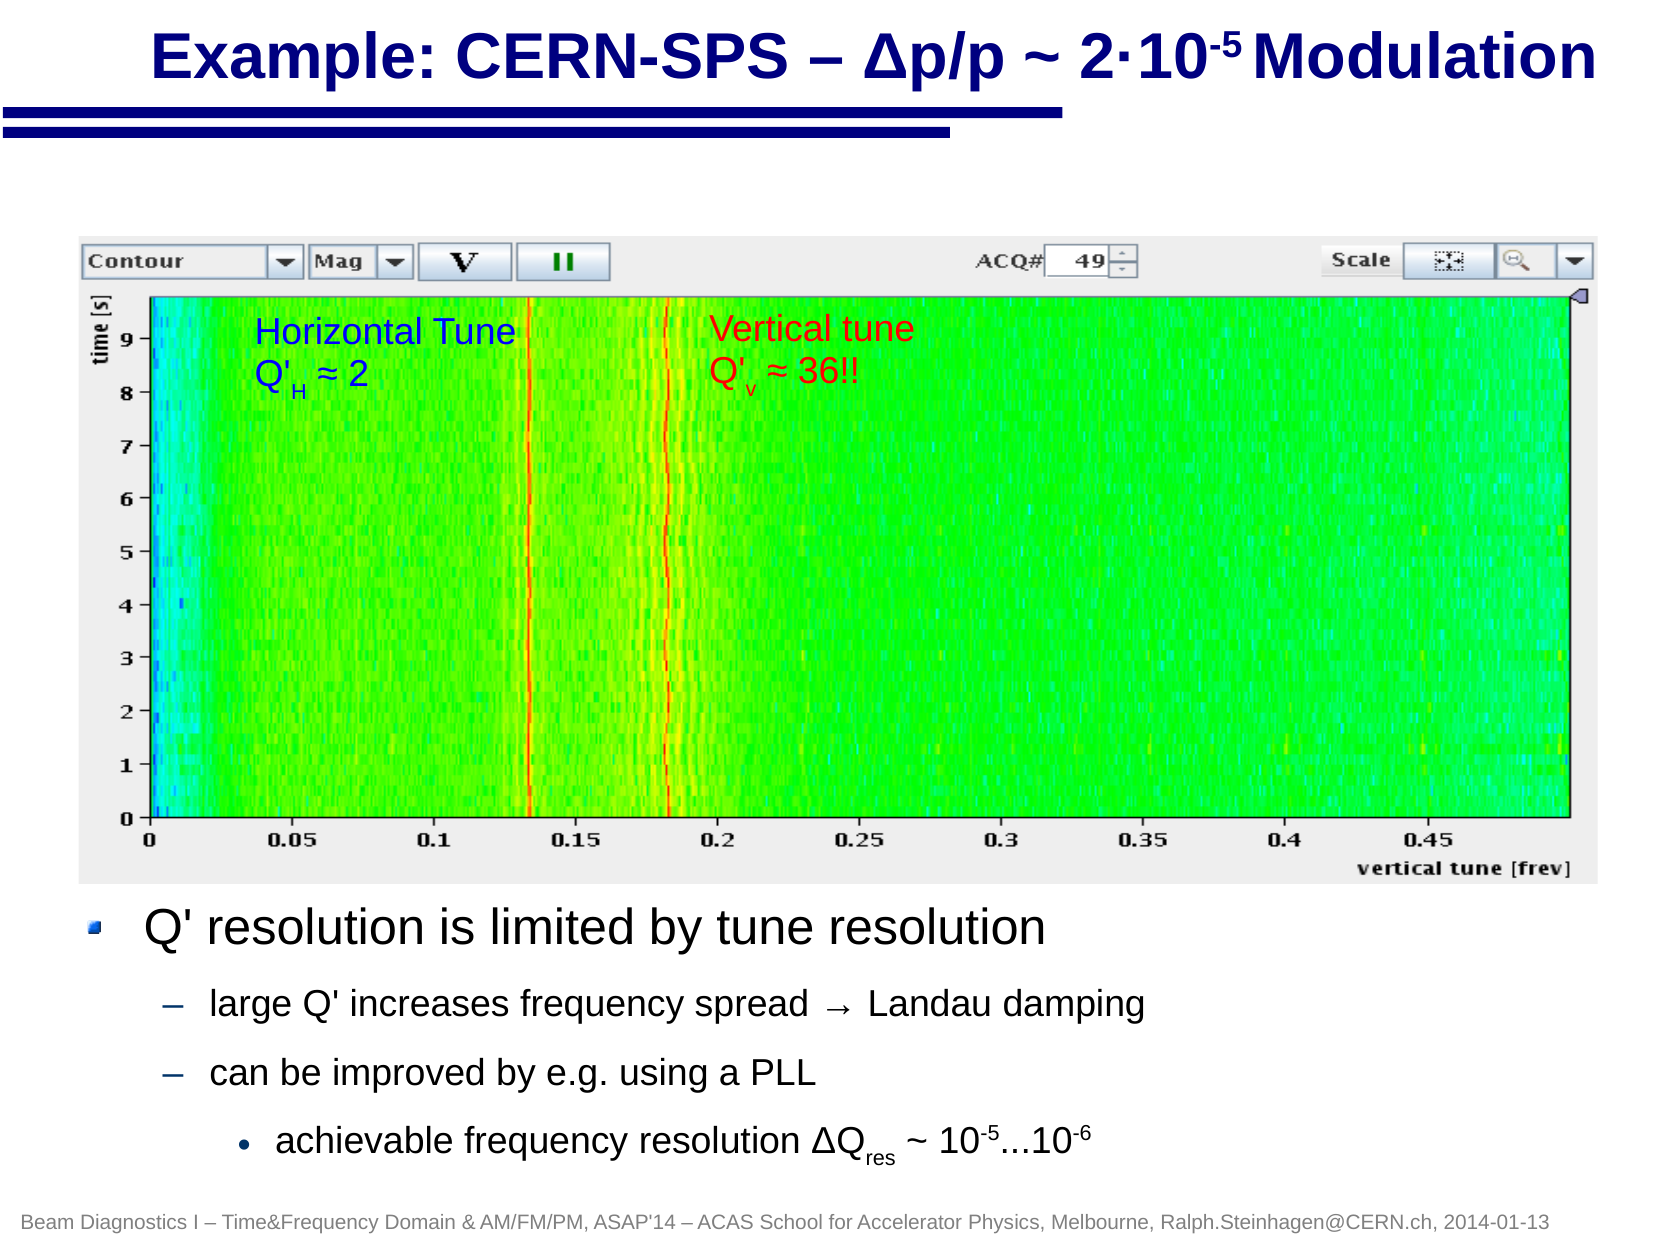

# Example: CERN-SPS – Δp/p ~ 2·10-5 Modulation
Vertical tune
Q'v ≈ 36!!
Horizontal Tune
Q'H ≈ 2
Q' resolution is limited by tune resolution
large Q' increases frequency spread → Landau damping
can be improved by e.g. using a PLL
achievable frequency resolution ΔQres ~ 10-5...10-6